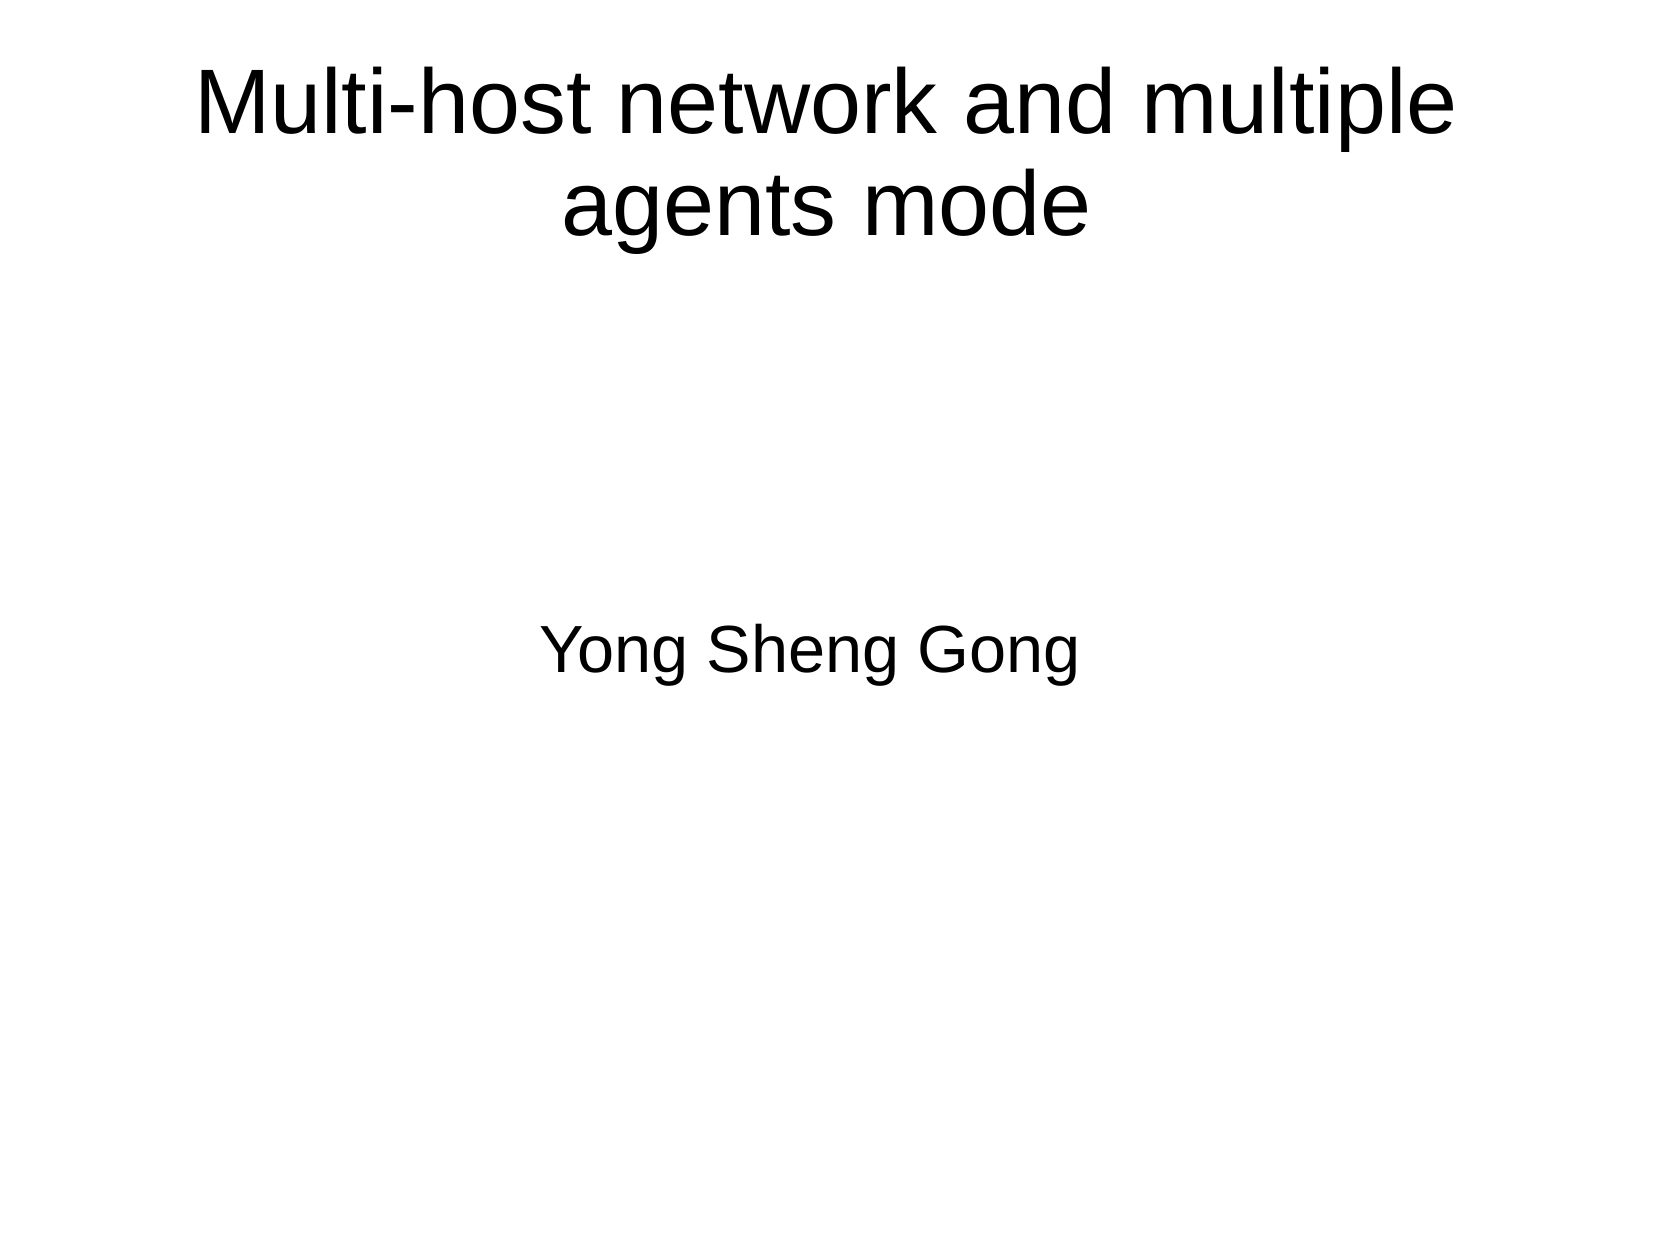

# Multi-host network and multiple agents mode
Yong Sheng Gong